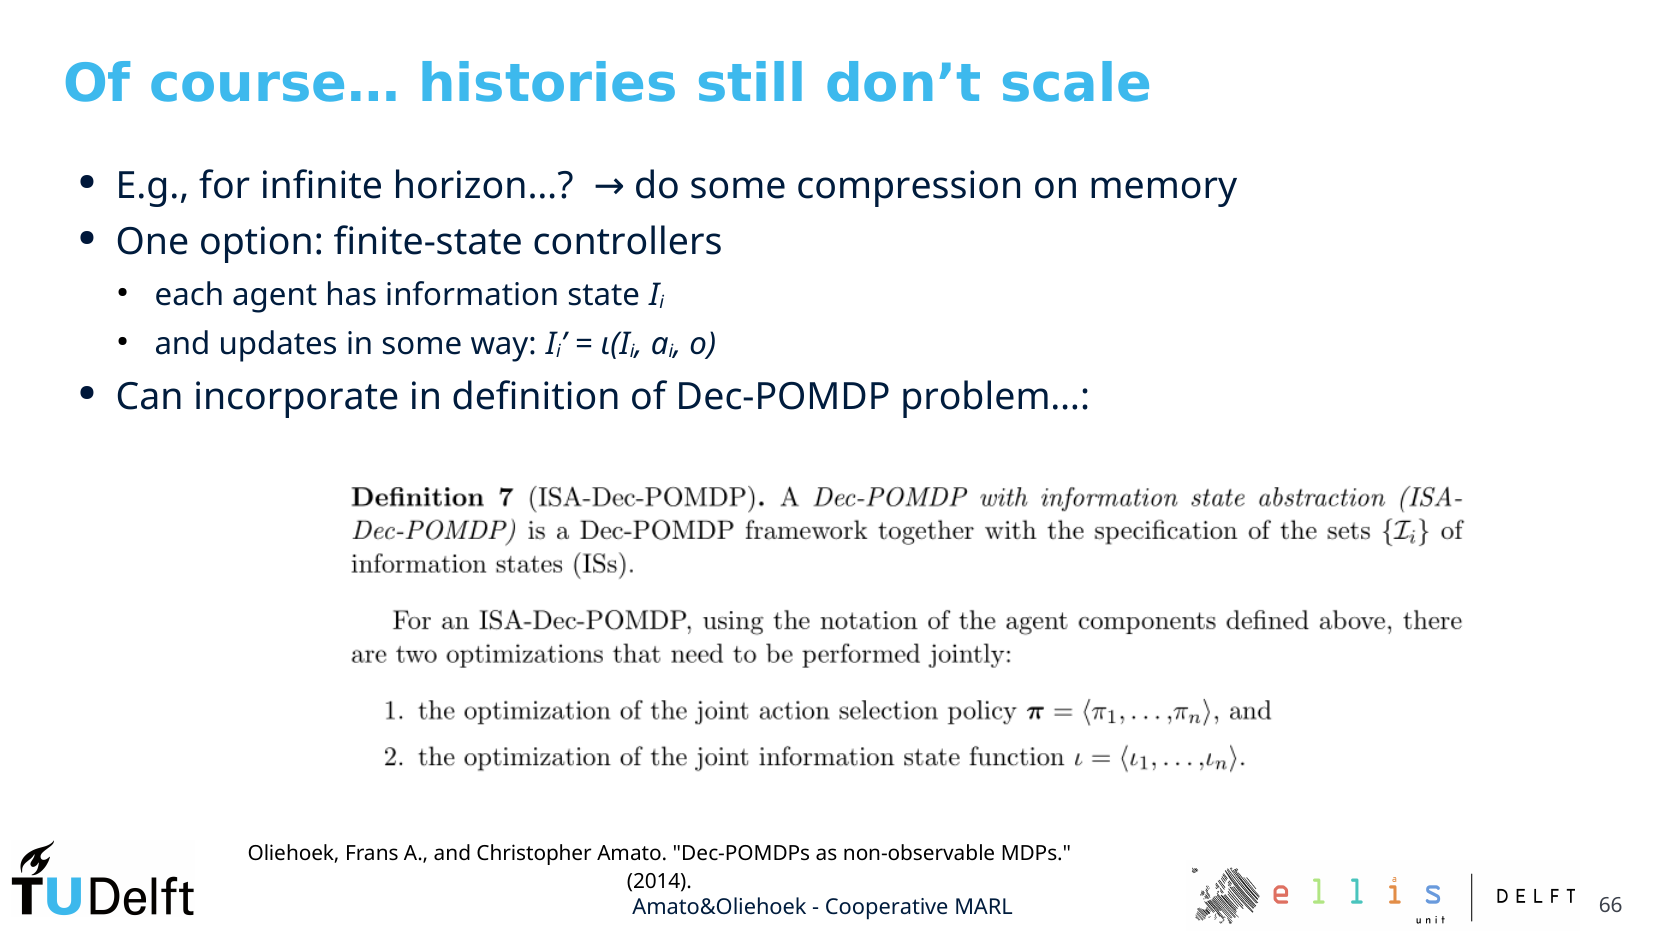

# Of course… histories still don’t scale
E.g., for infinite horizon…? → do some compression on memory
One option: finite-state controllers
each agent has information state Ii
and updates in some way: Ii’ = ι(Ii, ai, o)
Can incorporate in definition of Dec-POMDP problem…:
Oliehoek, Frans A., and Christopher Amato. "Dec-POMDPs as non-observable MDPs." (2014).
Amato&Oliehoek - Cooperative MARL